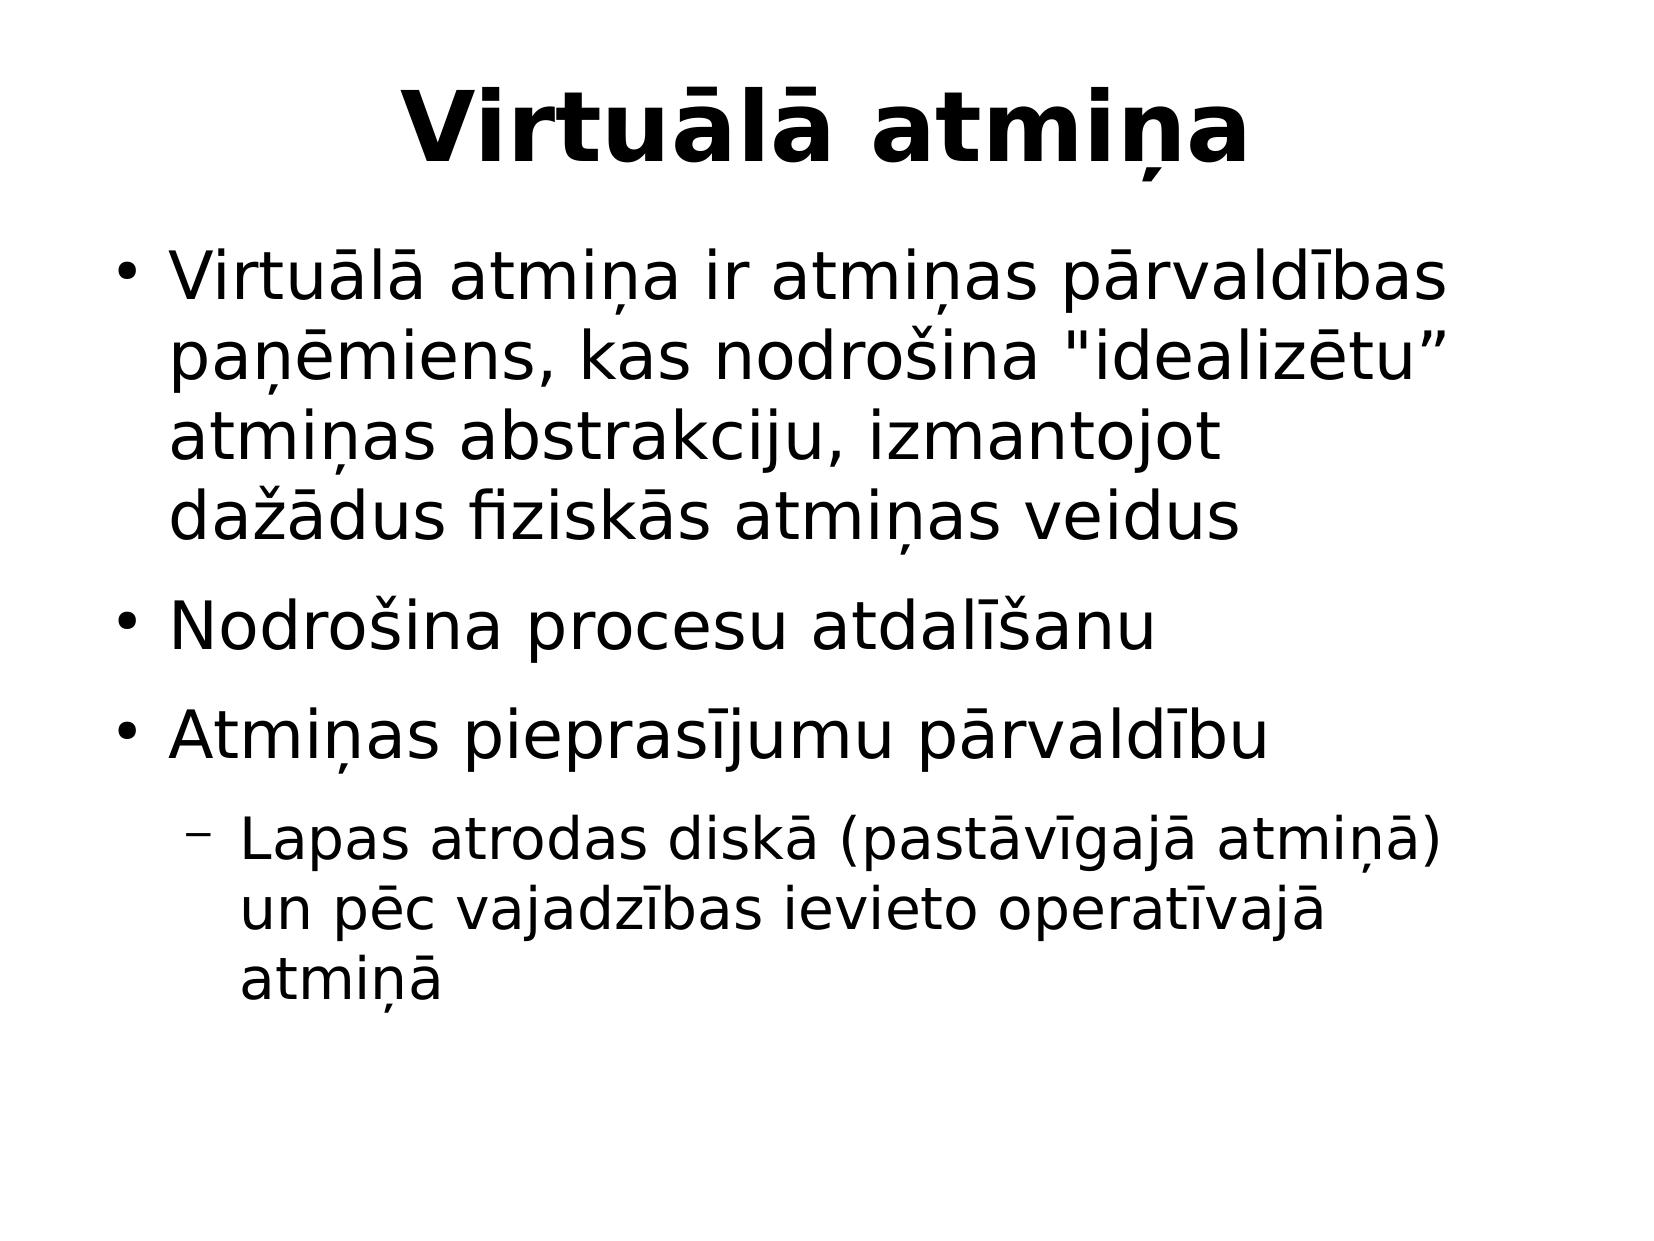

# Virtuālā atmiņa
Virtuālā atmiņa ir atmiņas pārvaldības paņēmiens, kas nodrošina "idealizētu” atmiņas abstrakciju, izmantojot dažādus fiziskās atmiņas veidus
Nodrošina procesu atdalīšanu
Atmiņas pieprasījumu pārvaldību
Lapas atrodas diskā (pastāvīgajā atmiņā) un pēc vajadzības ievieto operatīvajā atmiņā